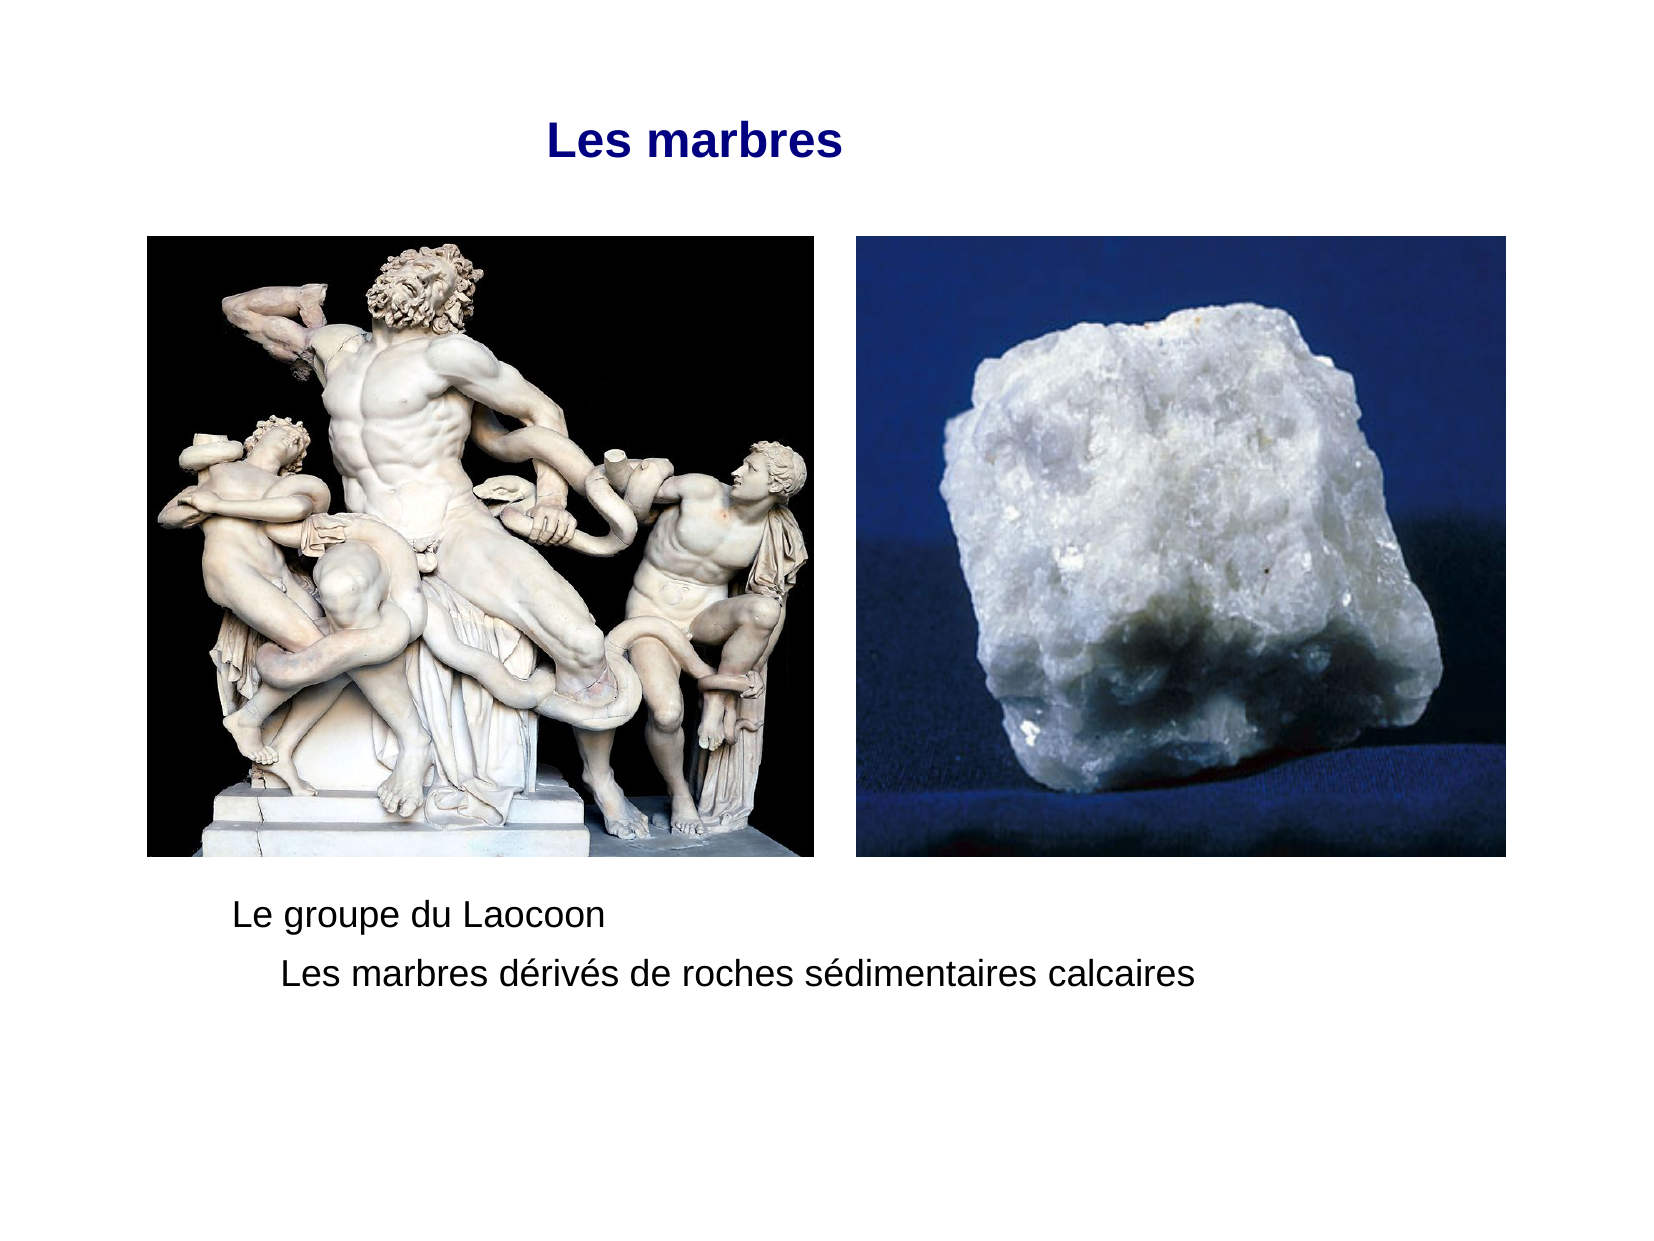

Les marbres
 Le groupe du Laocoon
Les marbres dérivés de roches sédimentaires calcaires